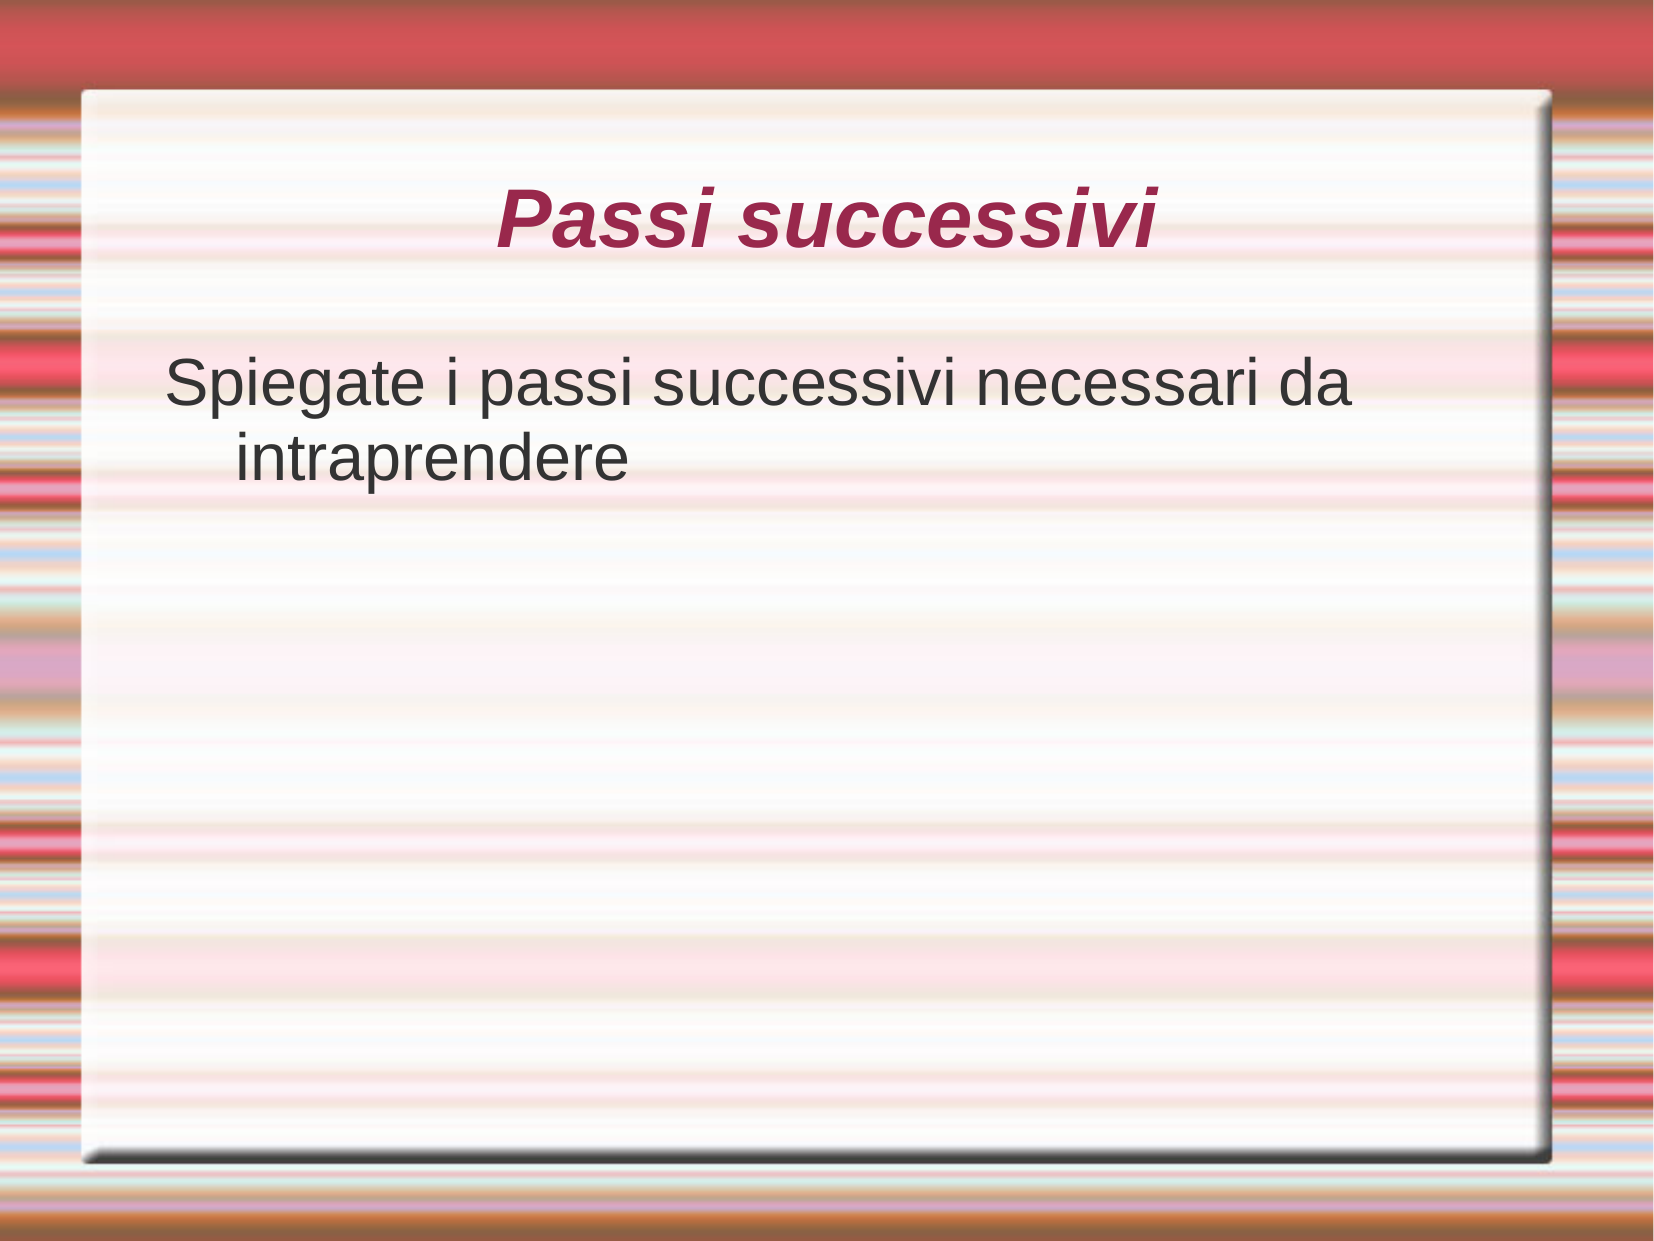

# Passi successivi
Spiegate i passi successivi necessari da intraprendere